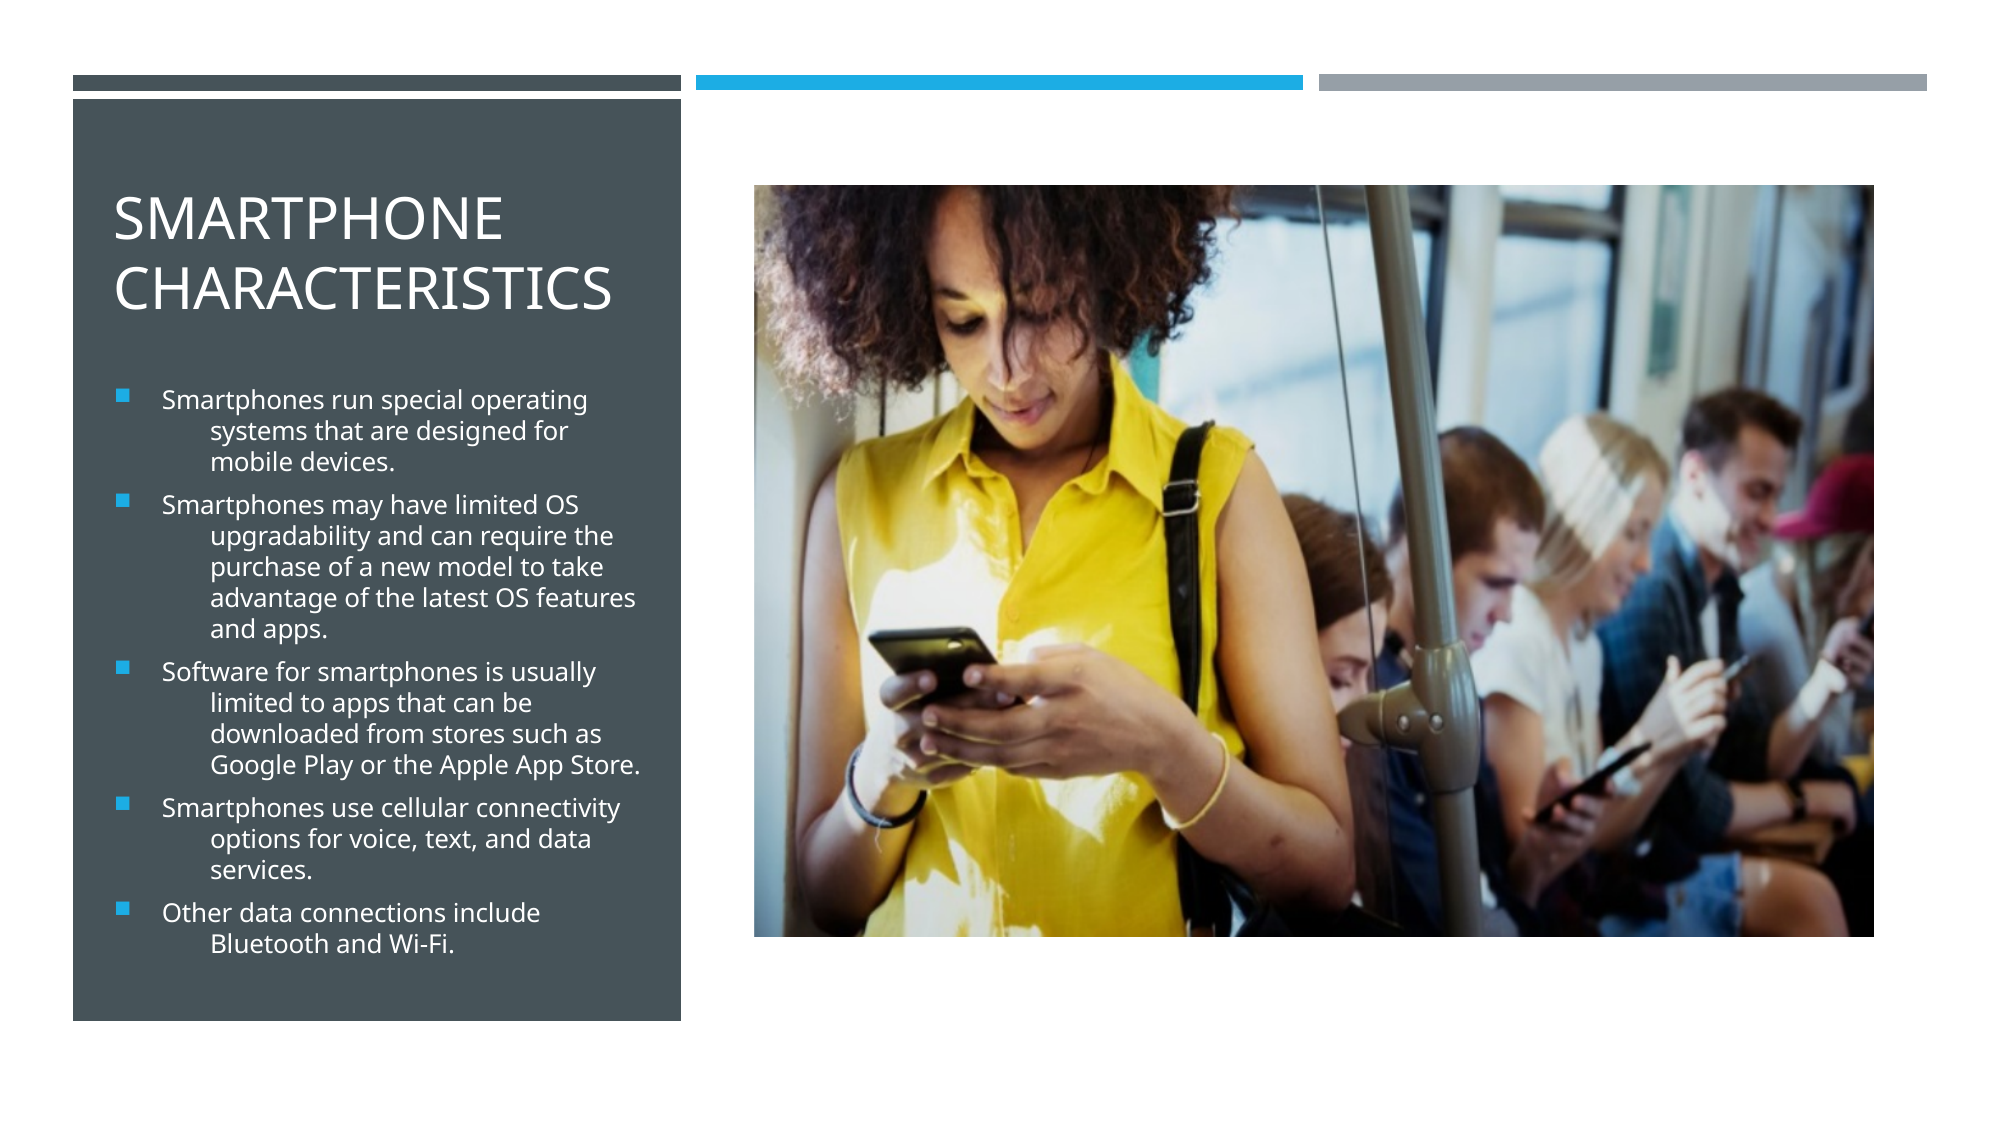

# Smartphone Characteristics
Smartphones run special operating systems that are designed for mobile devices.
Smartphones may have limited OS upgradability and can require the purchase of a new model to take advantage of the latest OS features and apps.
Software for smartphones is usually limited to apps that can be downloaded from stores such as Google Play or the Apple App Store.
Smartphones use cellular connectivity options for voice, text, and data services.
Other data connections include Bluetooth and Wi-Fi.